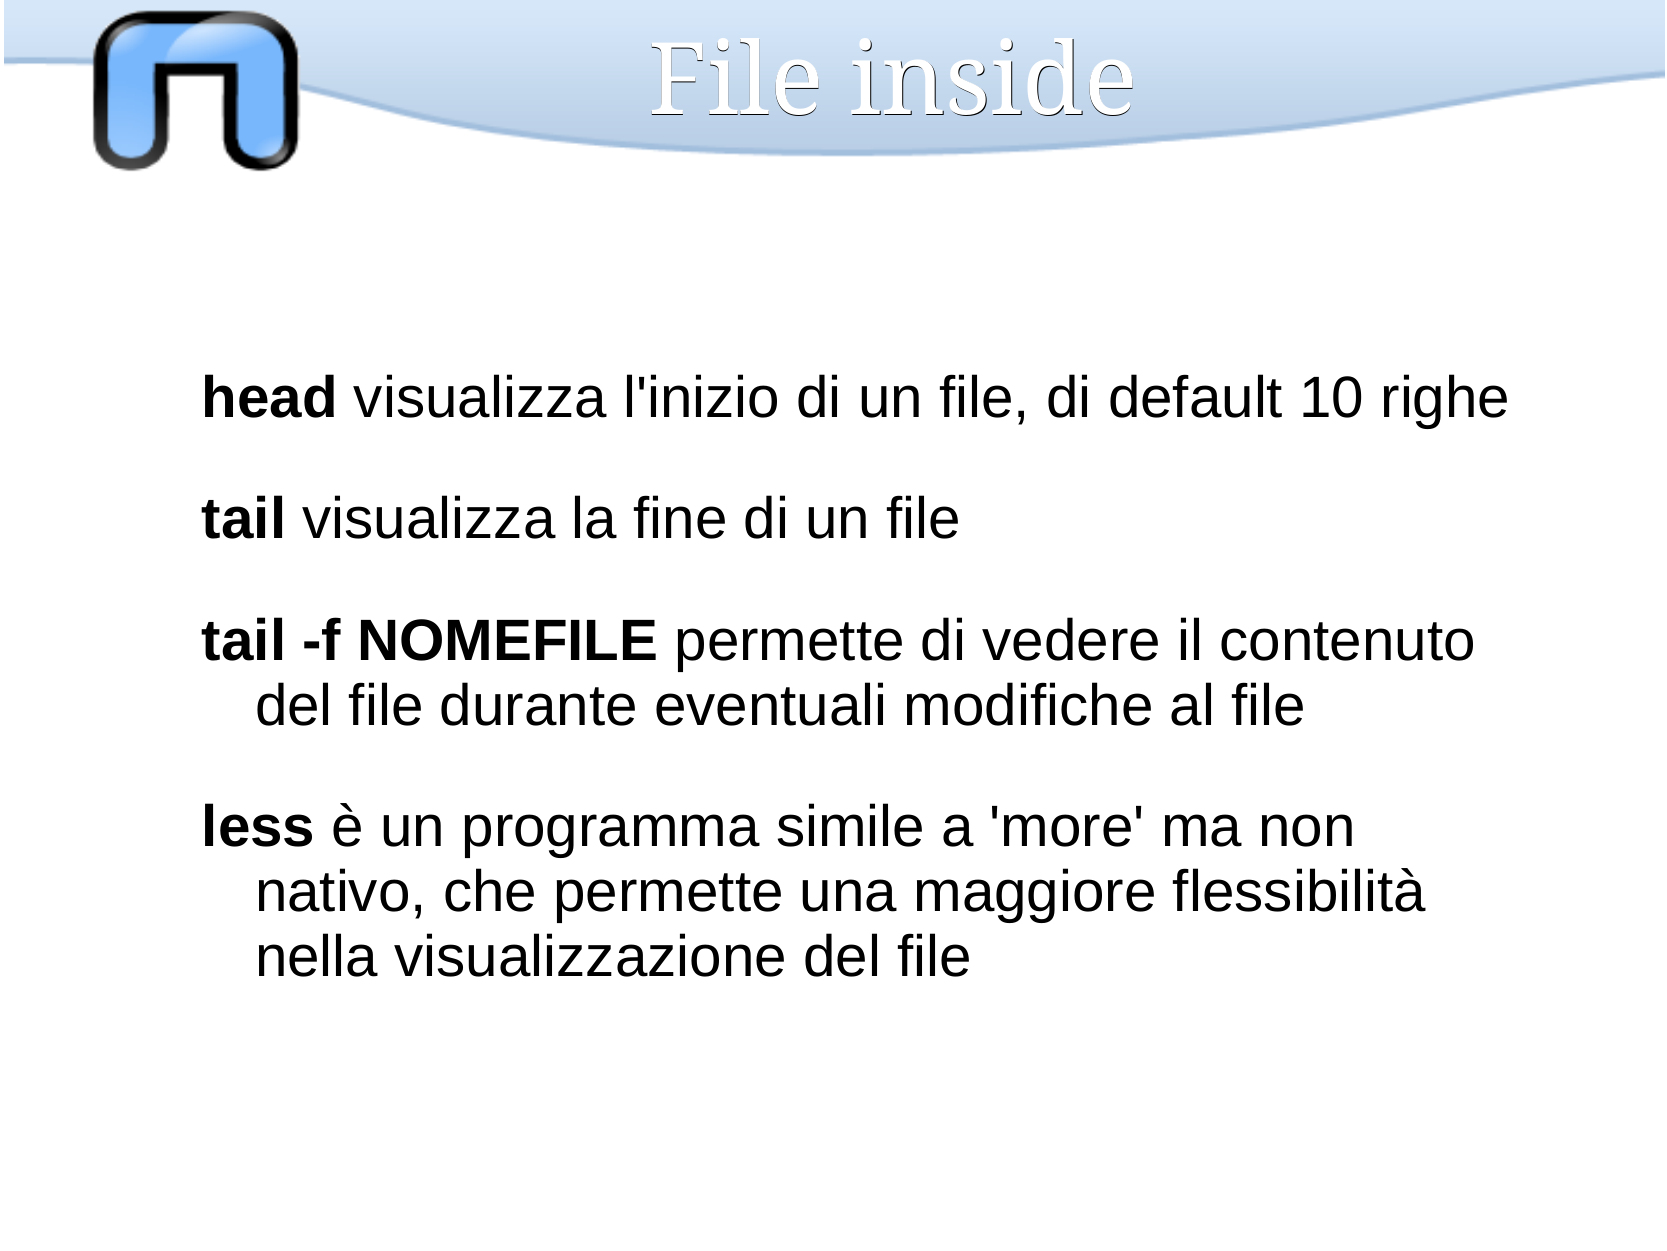

File inside
# head visualizza l'inizio di un file, di default 10 righe
tail visualizza la fine di un file
tail -f NOMEFILE permette di vedere il contenuto del file durante eventuali modifiche al file
less è un programma simile a 'more' ma non nativo, che permette una maggiore flessibilità nella visualizzazione del file